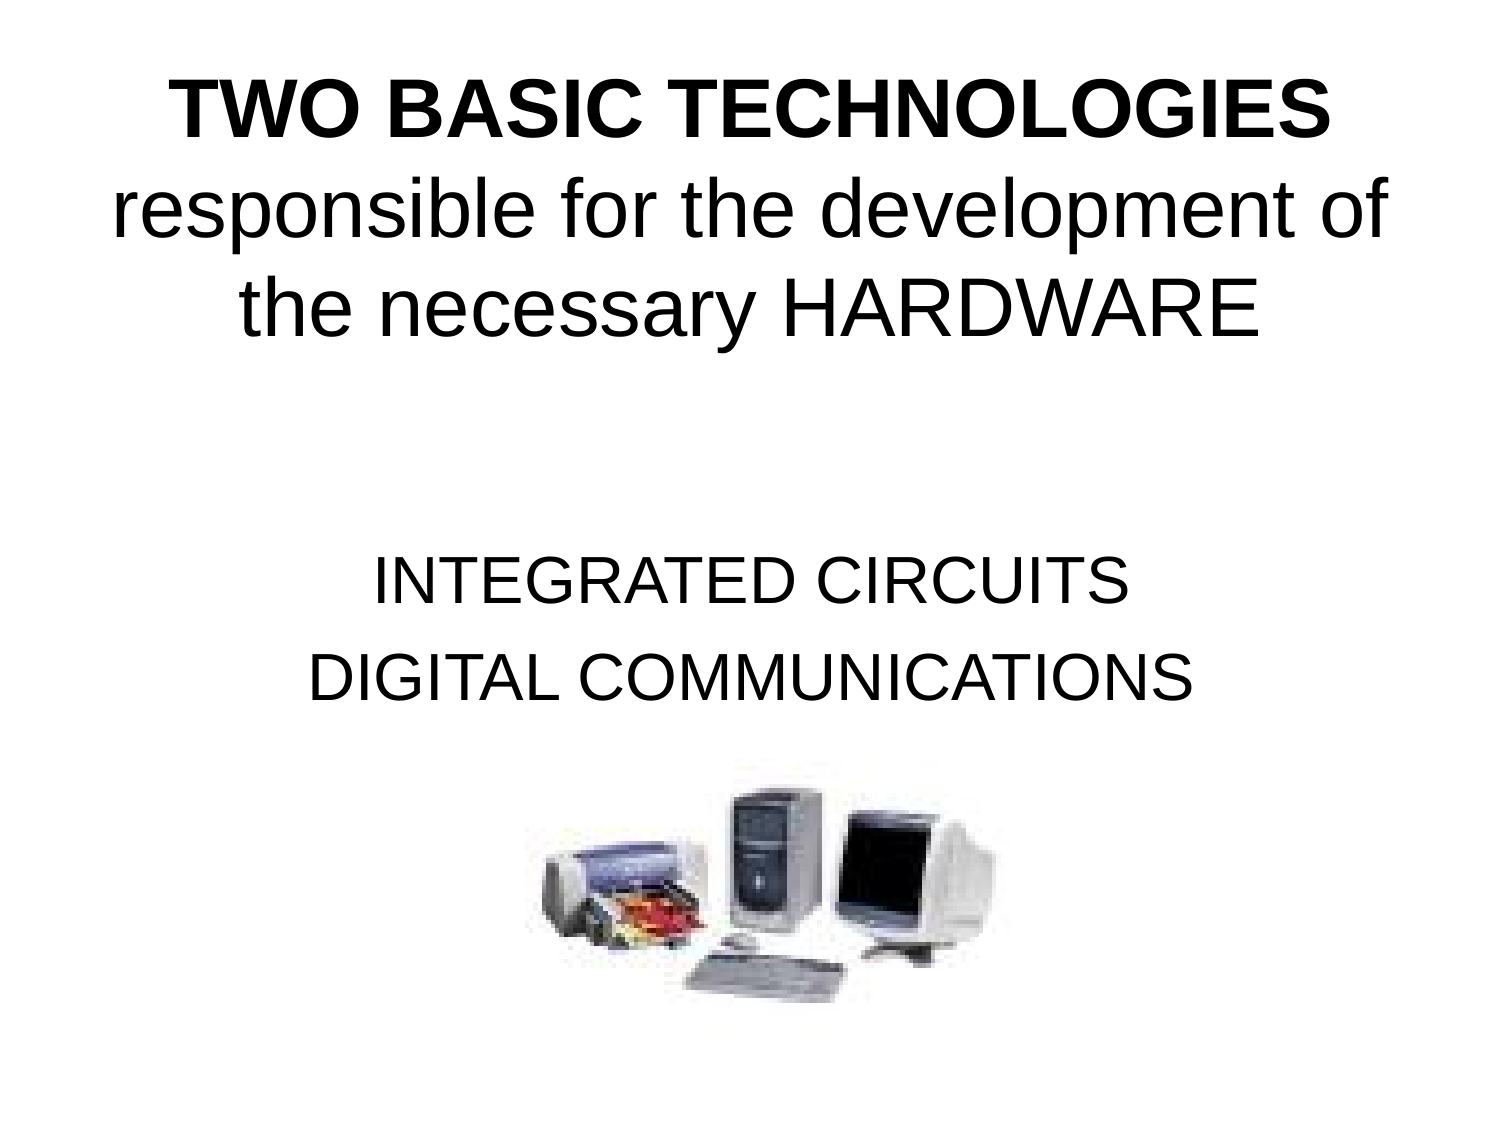

# TWO BASIC TECHNOLOGIES responsible for the development of the necessary HARDWARE
INTEGRATED CIRCUITS
DIGITAL COMMUNICATIONS